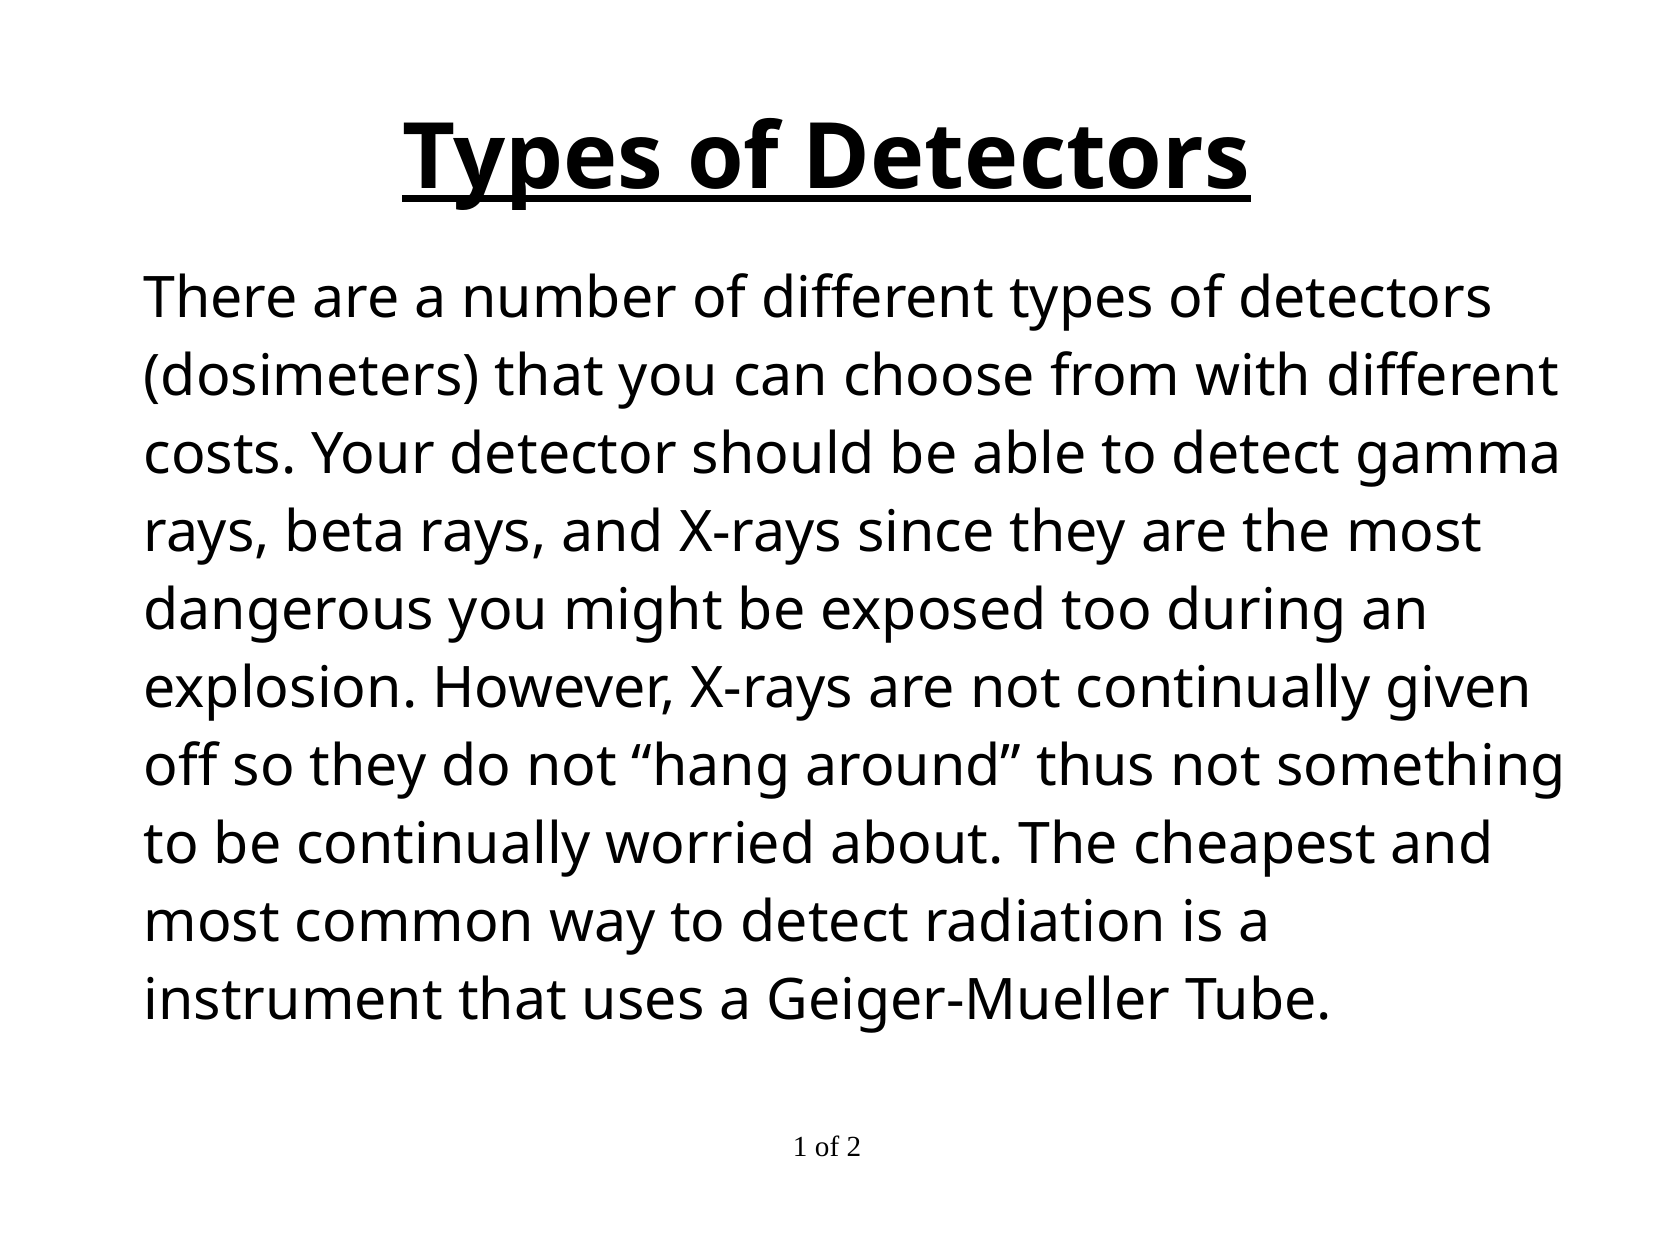

# Types of Detectors
There are a number of different types of detectors (dosimeters) that you can choose from with different costs. Your detector should be able to detect gamma rays, beta rays, and X-rays since they are the most dangerous you might be exposed too during an explosion. However, X-rays are not continually given off so they do not “hang around” thus not something to be continually worried about. The cheapest and most common way to detect radiation is a instrument that uses a Geiger-Mueller Tube.
1 of 2